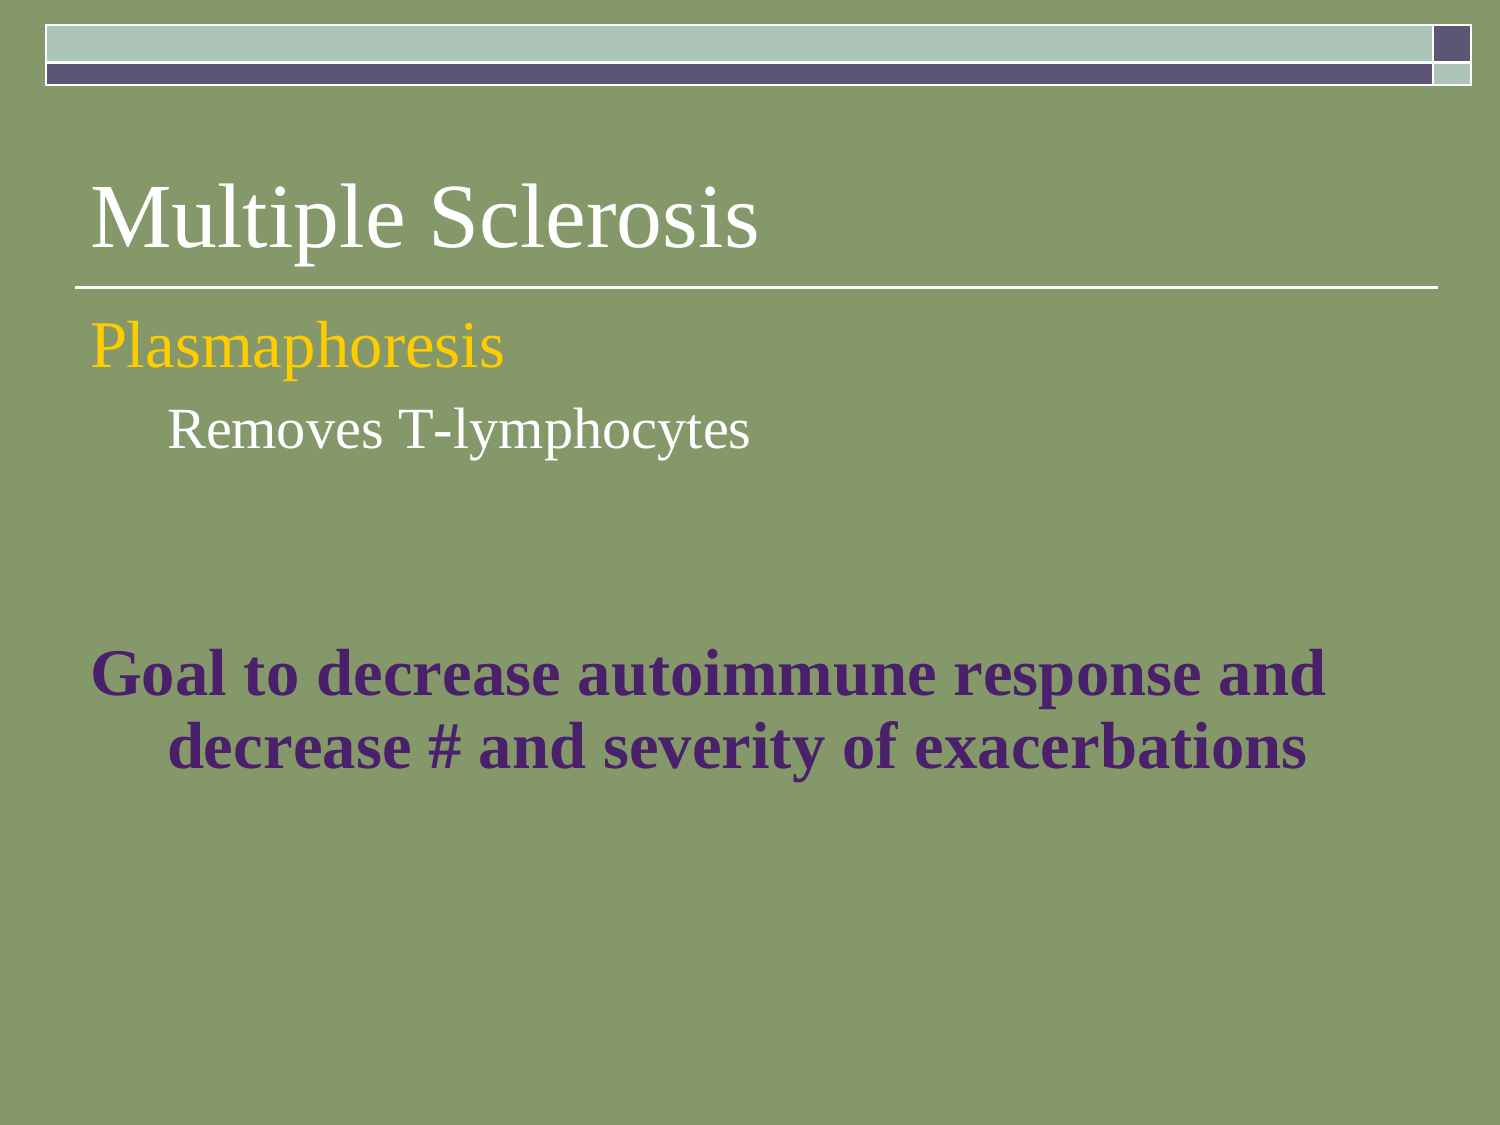

# Multiple Sclerosis
Plasmaphoresis
Removes T-lymphocytes
Goal to decrease autoimmune response and decrease # and severity of exacerbations